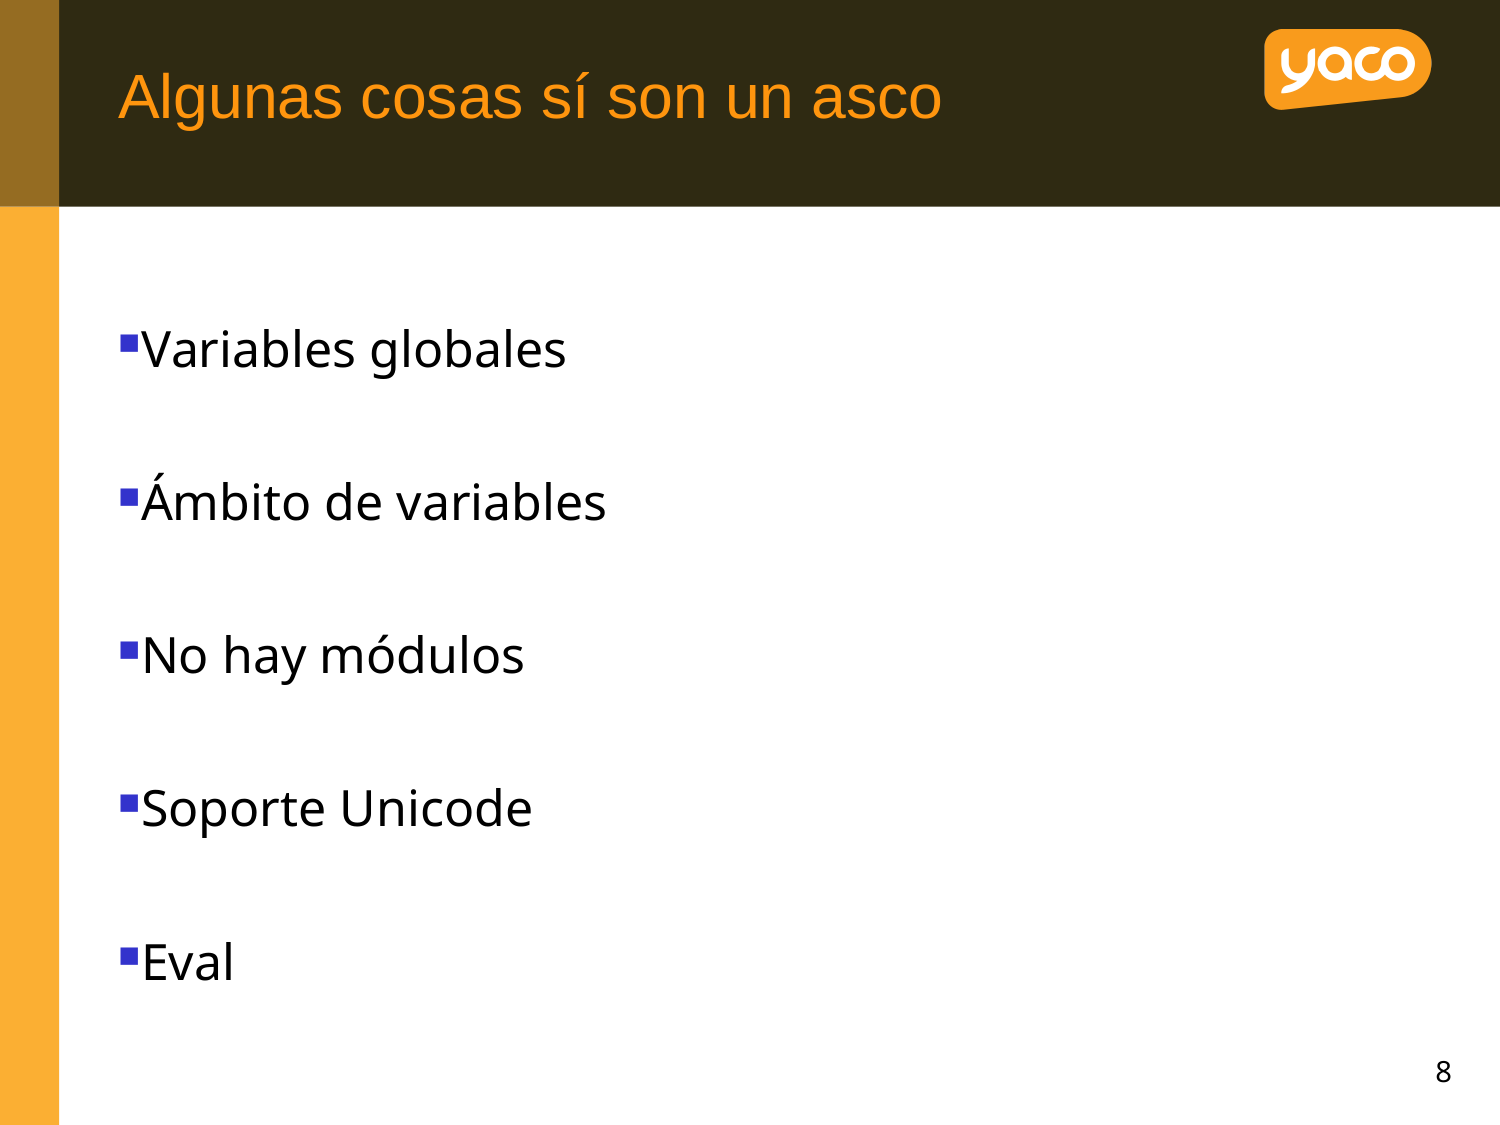

# Algunas cosas sí son un asco
Variables globales
Ámbito de variables
No hay módulos
Soporte Unicode
Eval
8